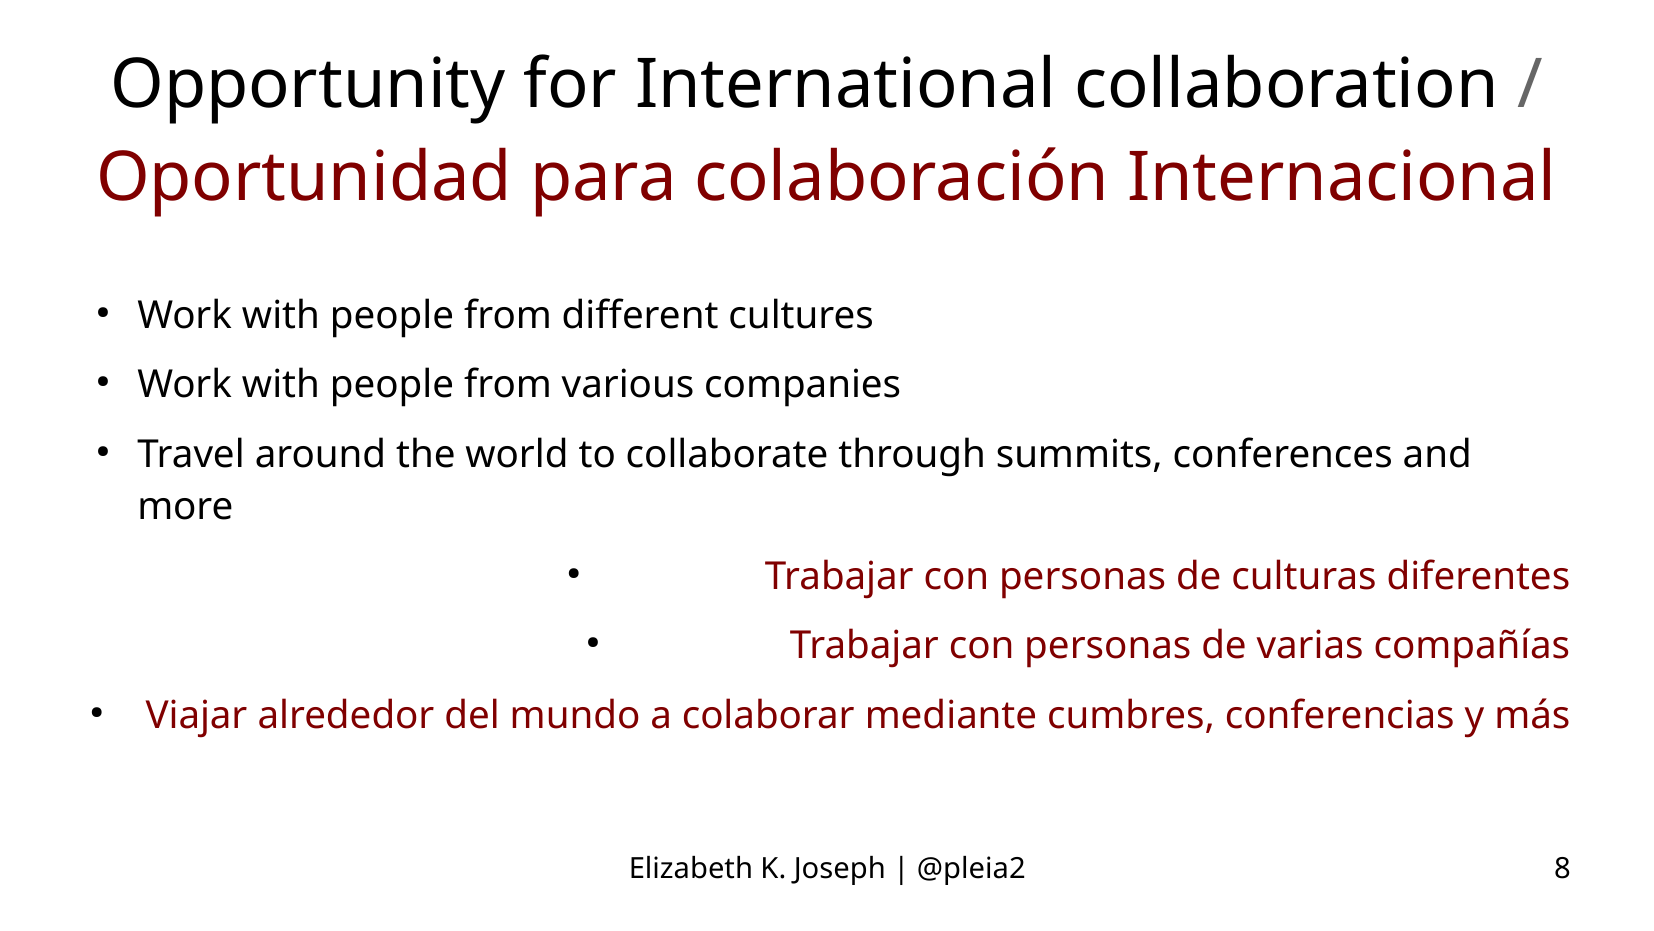

# Opportunity for International collaboration / Oportunidad para colaboración Internacional
Work with people from different cultures
Work with people from various companies
Travel around the world to collaborate through summits, conferences and more
Trabajar con personas de culturas diferentes
Trabajar con personas de varias compañías
Viajar alrededor del mundo a colaborar mediante cumbres, conferencias y más
Elizabeth K. Joseph | @pleia2
8